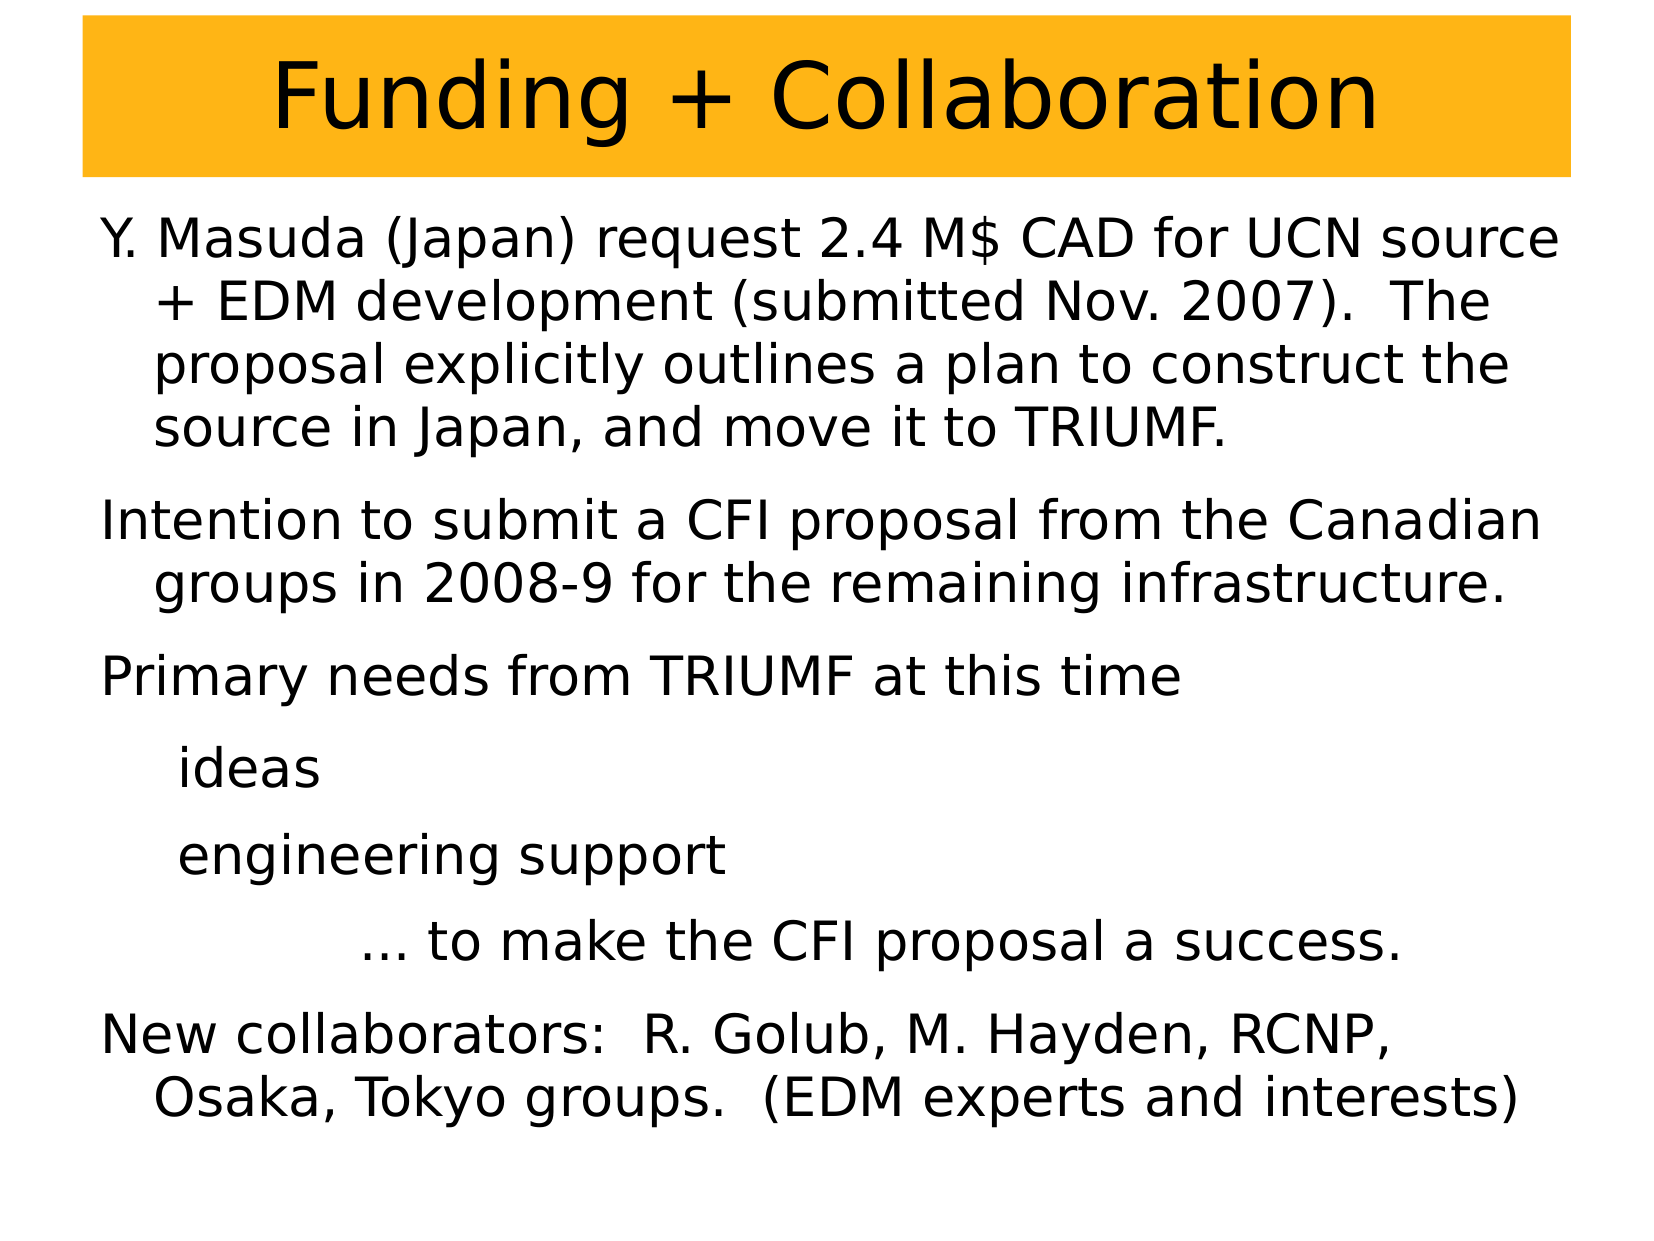

# Funding + Collaboration
Y. Masuda (Japan) request 2.4 M$ CAD for UCN source + EDM development (submitted Nov. 2007). The proposal explicitly outlines a plan to construct the source in Japan, and move it to TRIUMF.
Intention to submit a CFI proposal from the Canadian groups in 2008-9 for the remaining infrastructure.
Primary needs from TRIUMF at this time
ideas
engineering support
 ... to make the CFI proposal a success.
New collaborators: R. Golub, M. Hayden, RCNP, Osaka, Tokyo groups. (EDM experts and interests)